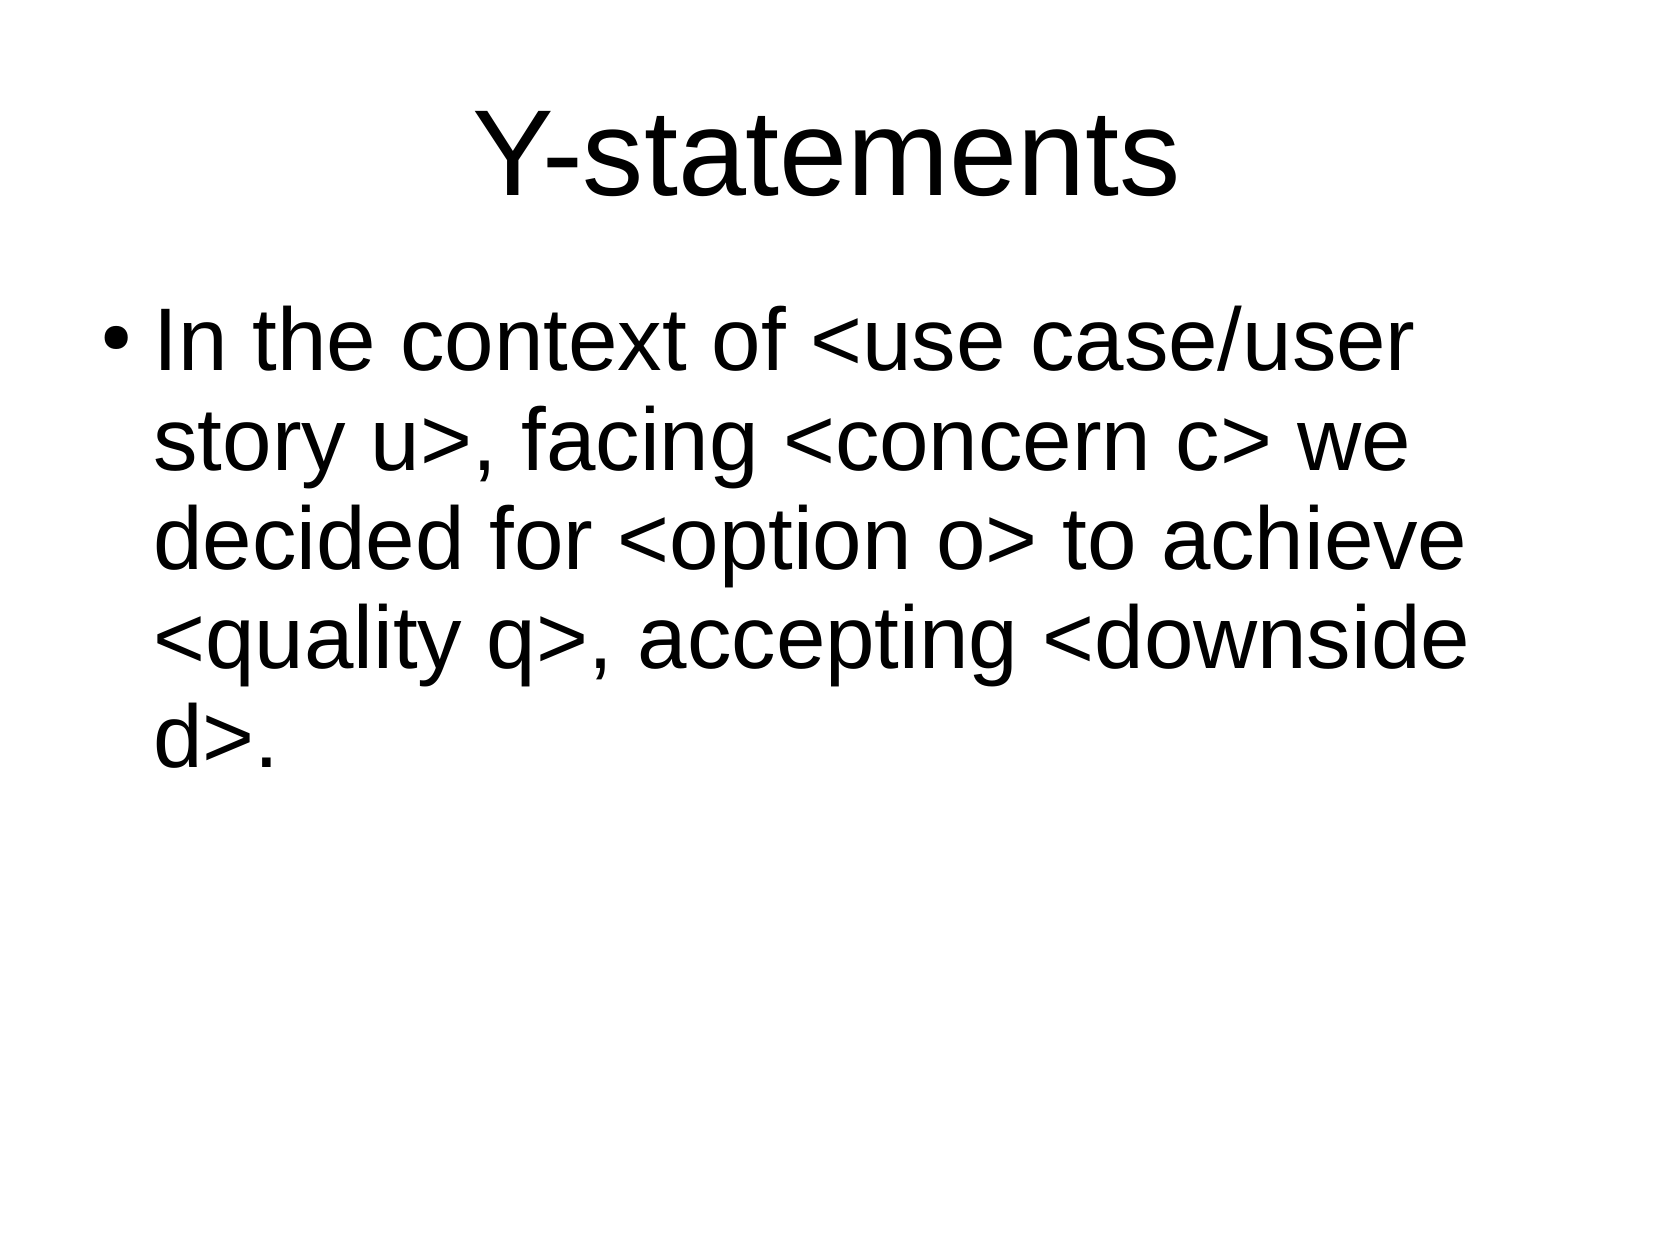

# Y-statements
In the context of <use case/user story u>, facing <concern c> we decided for <option o> to achieve <quality q>, accepting <downside d>.